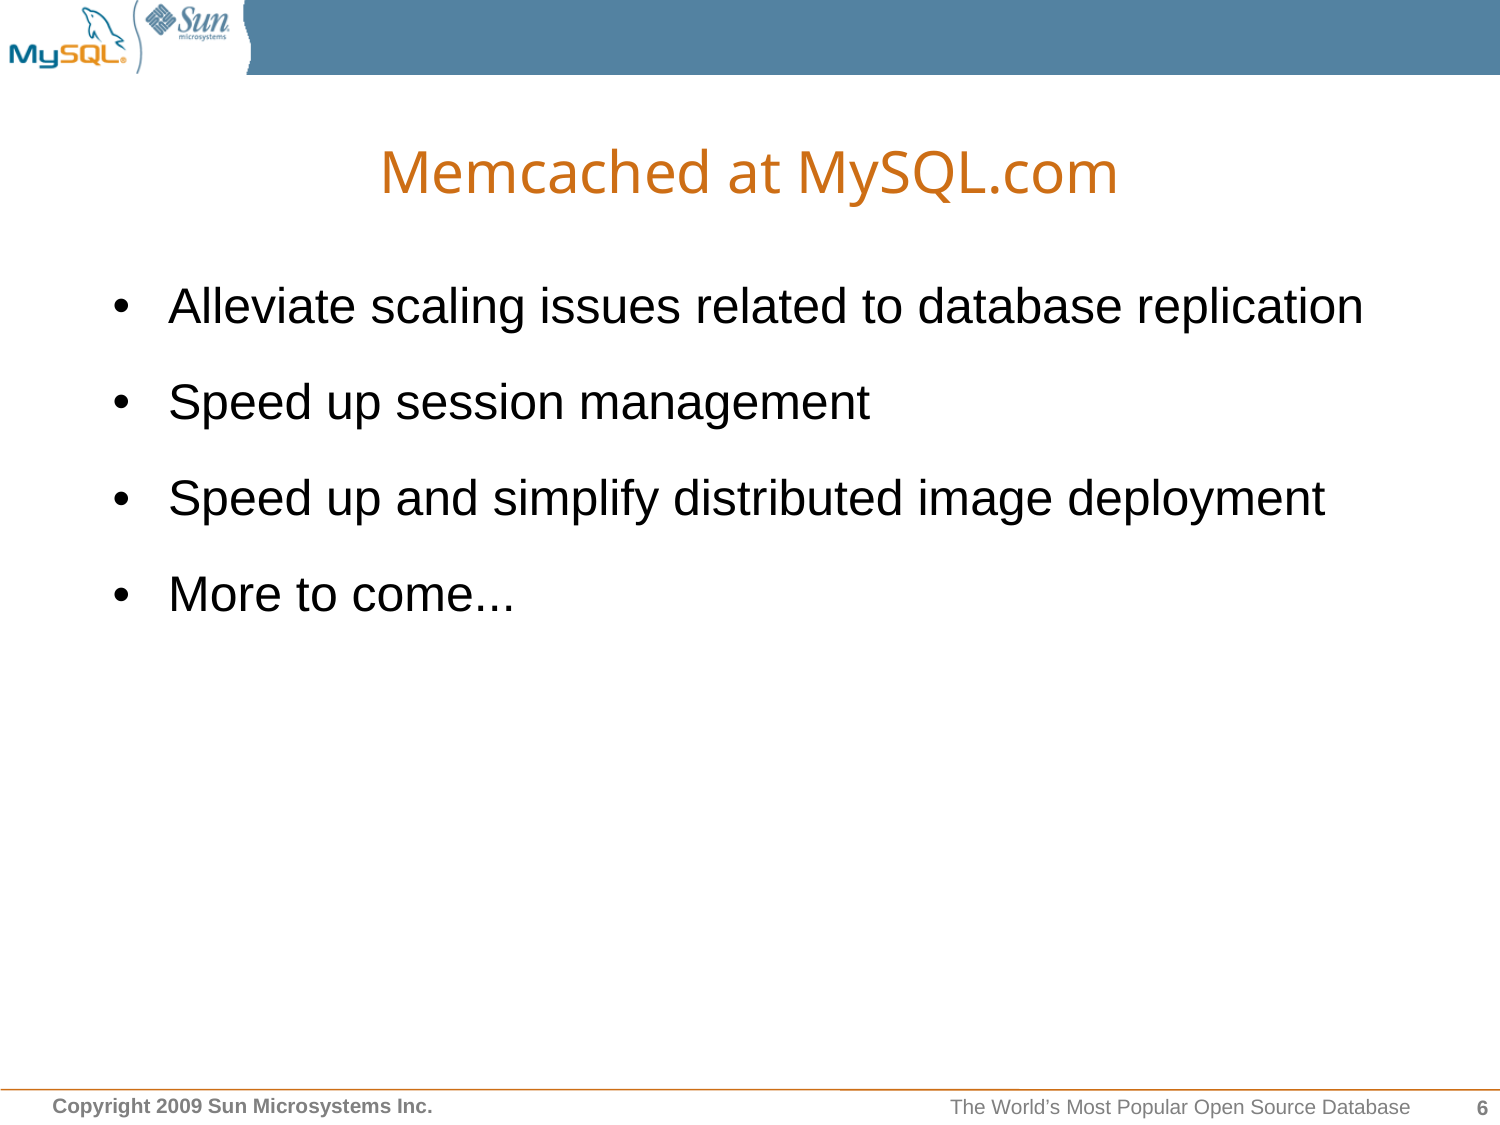

# Memcached at MySQL.com
Alleviate scaling issues related to database replication
Speed up session management
Speed up and simplify distributed image deployment
More to come...